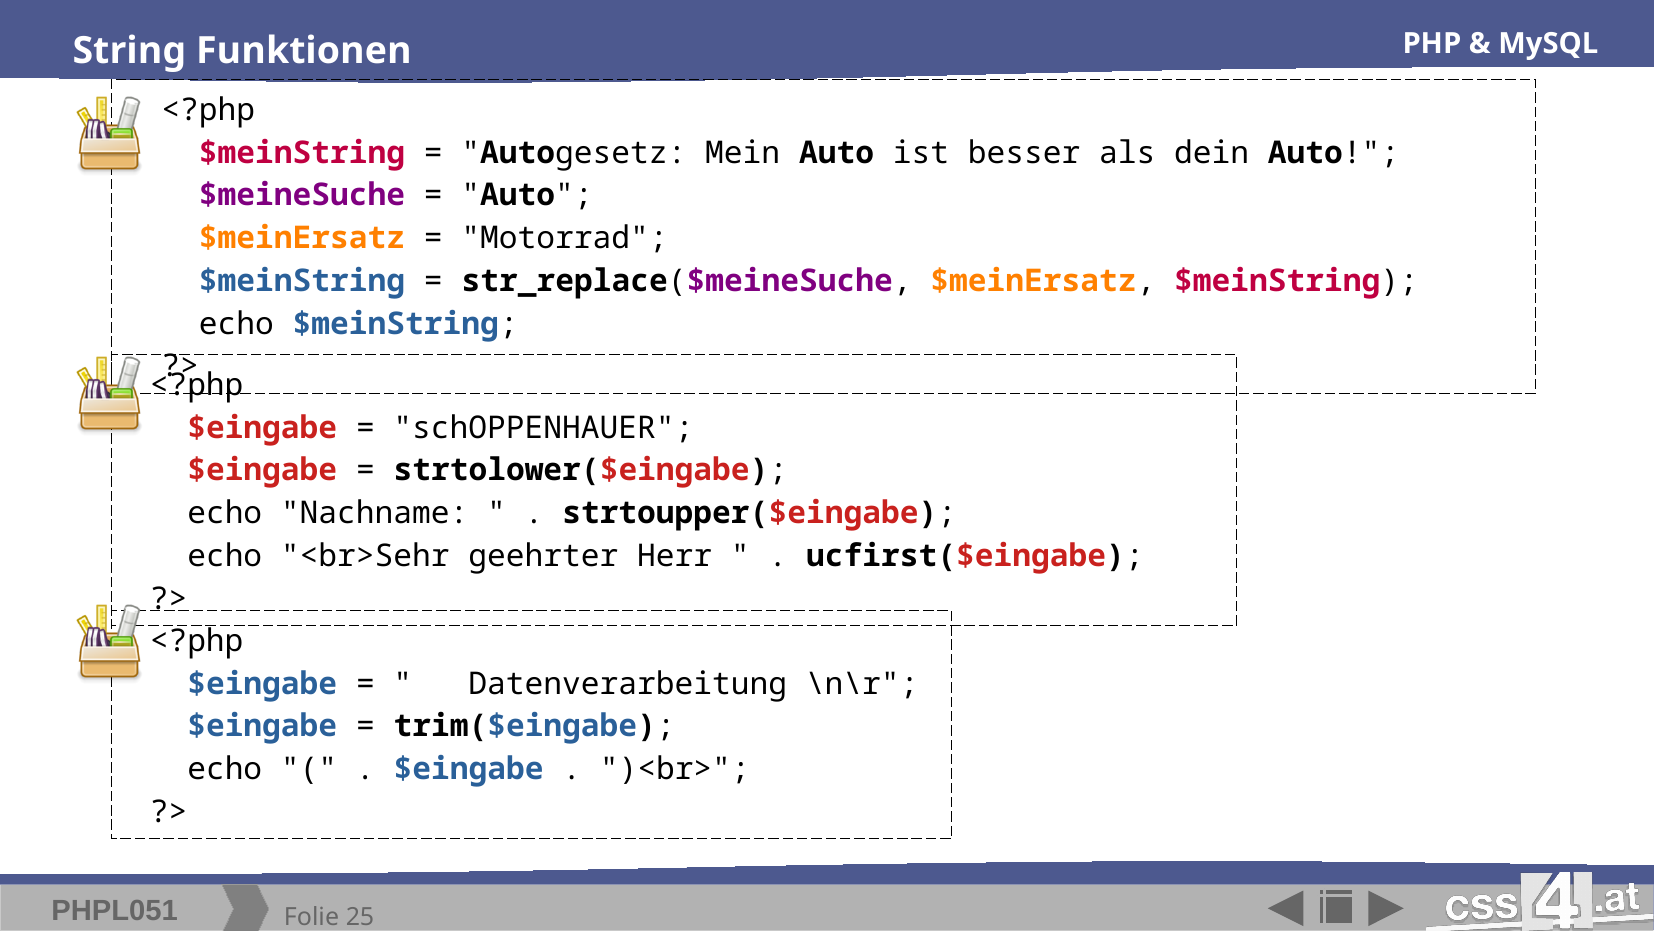

PHP & MySQL
String Funktionen
<?php
 $meinString = "Autogesetz: Mein Auto ist besser als dein Auto!";
 $meineSuche = "Auto";
 $meinErsatz = "Motorrad";
 $meinString = str_replace($meineSuche, $meinErsatz, $meinString);
 echo $meinString;
?>
<?php
 $eingabe = "schOPPENHAUER";
 $eingabe = strtolower($eingabe);
 echo "Nachname: " . strtoupper($eingabe);
 echo "<br>Sehr geehrter Herr " . ucfirst($eingabe);
?>
<?php
 $eingabe = " Datenverarbeitung \n\r";
 $eingabe = trim($eingabe);
 echo "(" . $eingabe . ")<br>";
?>
PHPL051
Folie